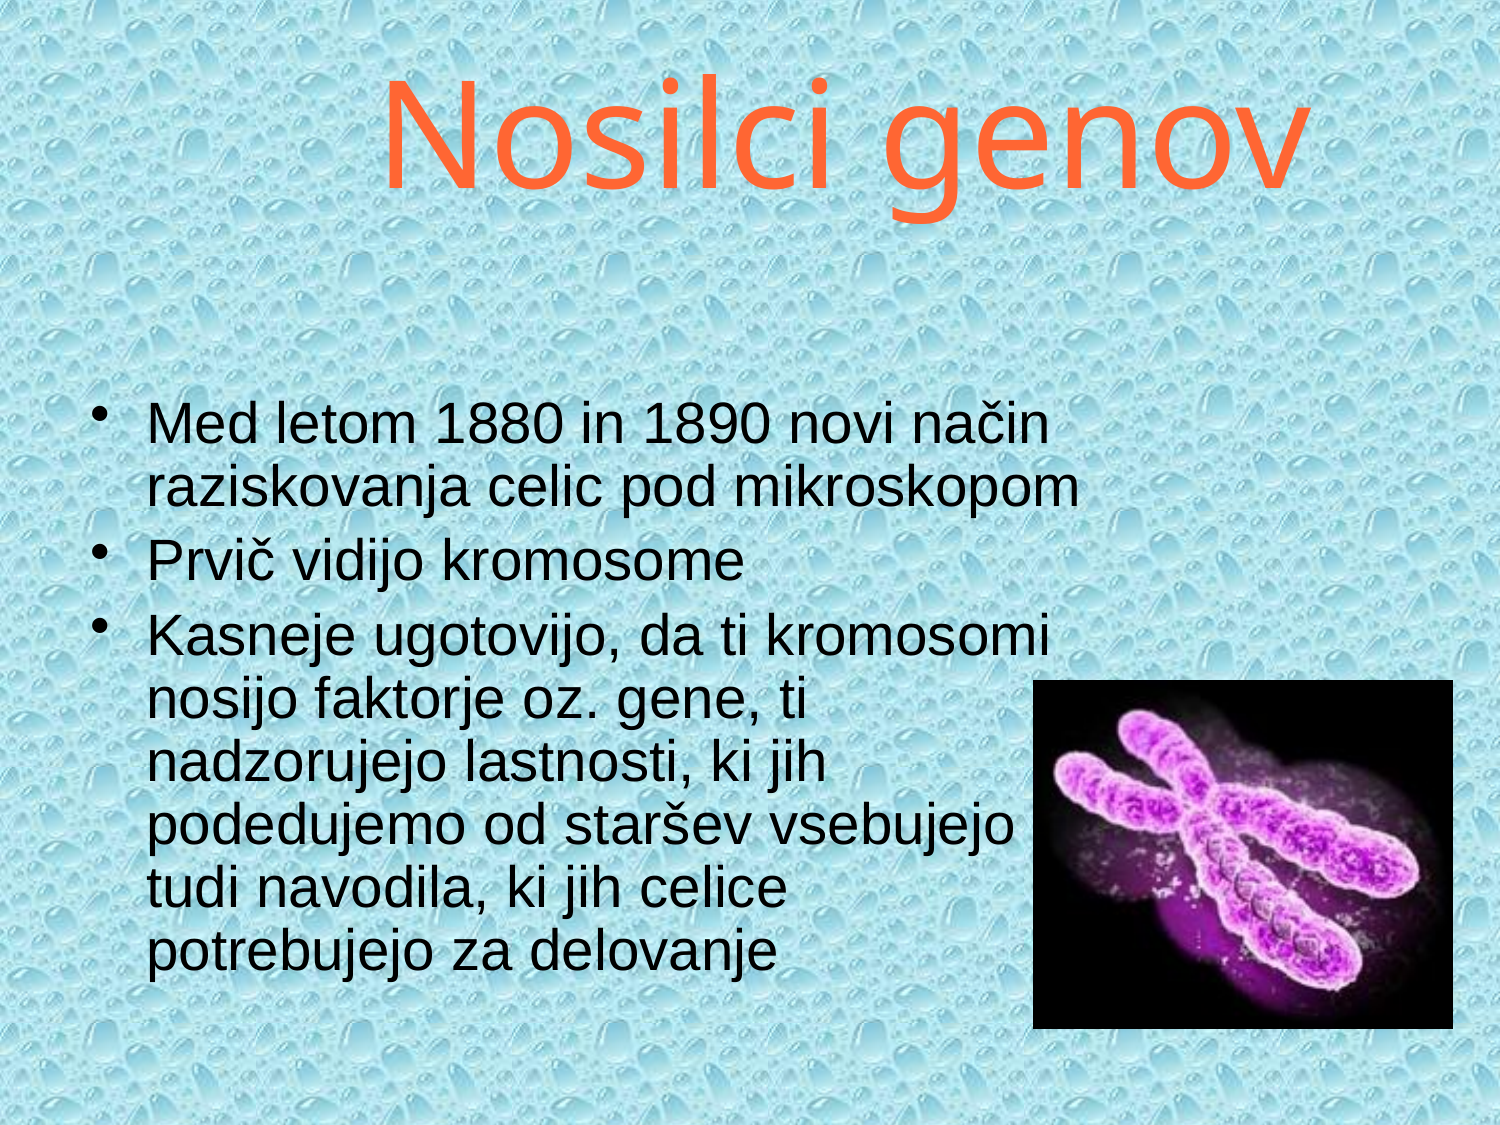

Nosilci genov
# Med letom 1880 in 1890 novi način raziskovanja celic pod mikroskopom
Prvič vidijo kromosome
Kasneje ugotovijo, da ti kromosomi nosijo faktorje oz. gene, ti nadzorujejo lastnosti, ki jih podedujemo od staršev vsebujejo tudi navodila, ki jih celice potrebujejo za delovanje